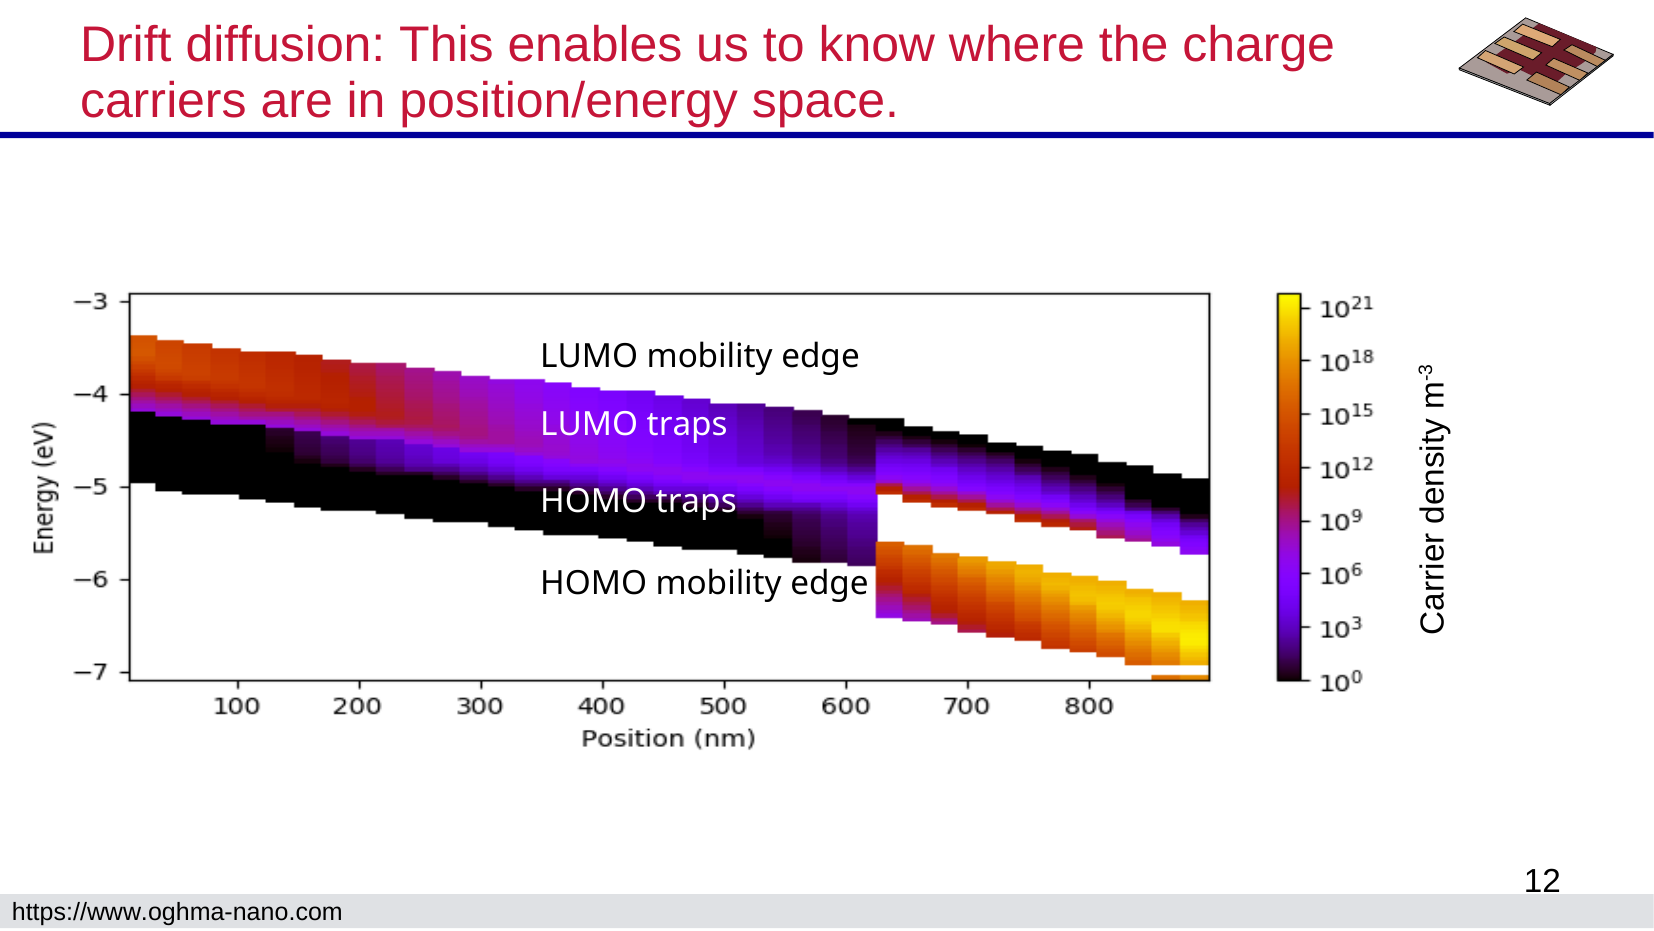

# Drift diffusion: This enables us to know where the charge carriers are in position/energy space.
LUMO mobility edge
LUMO traps
Carrier density m-3
HOMO traps
HOMO mobility edge